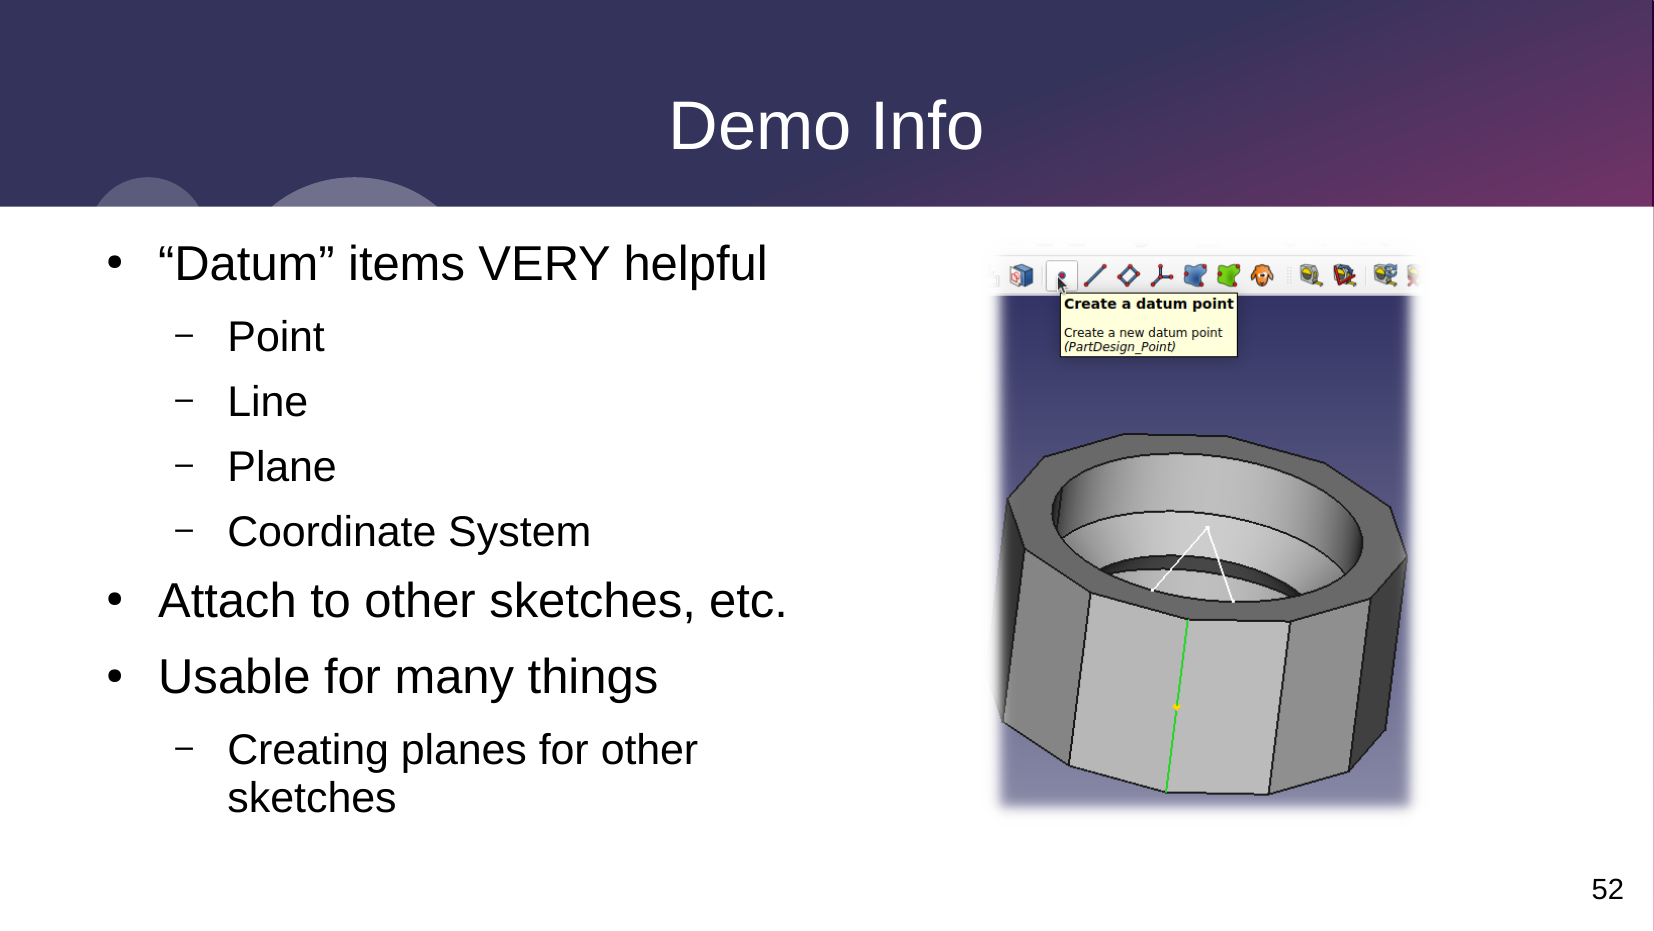

# Demo Info
“Datum” items VERY helpful
Point
Line
Plane
Coordinate System
Attach to other sketches, etc.
Usable for many things
Creating planes for other sketches